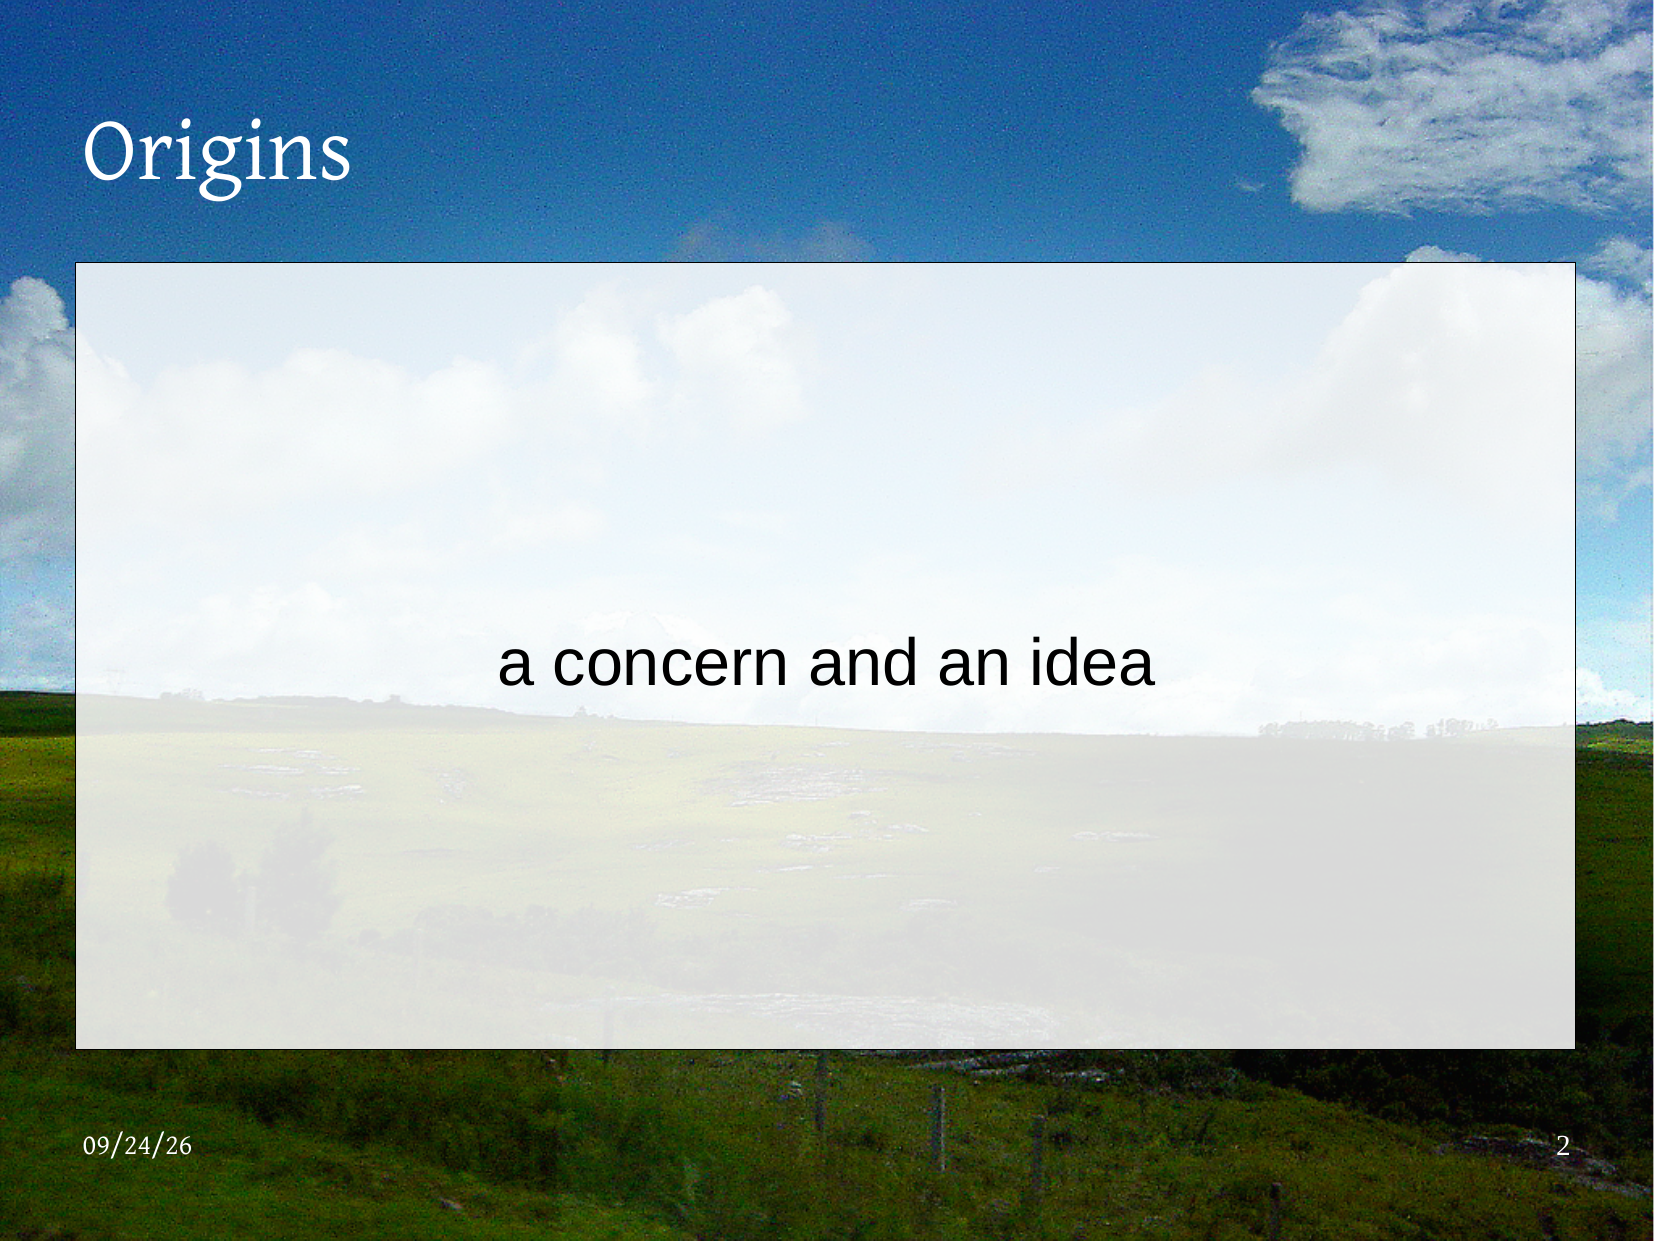

# Origins
a concern and an idea
2